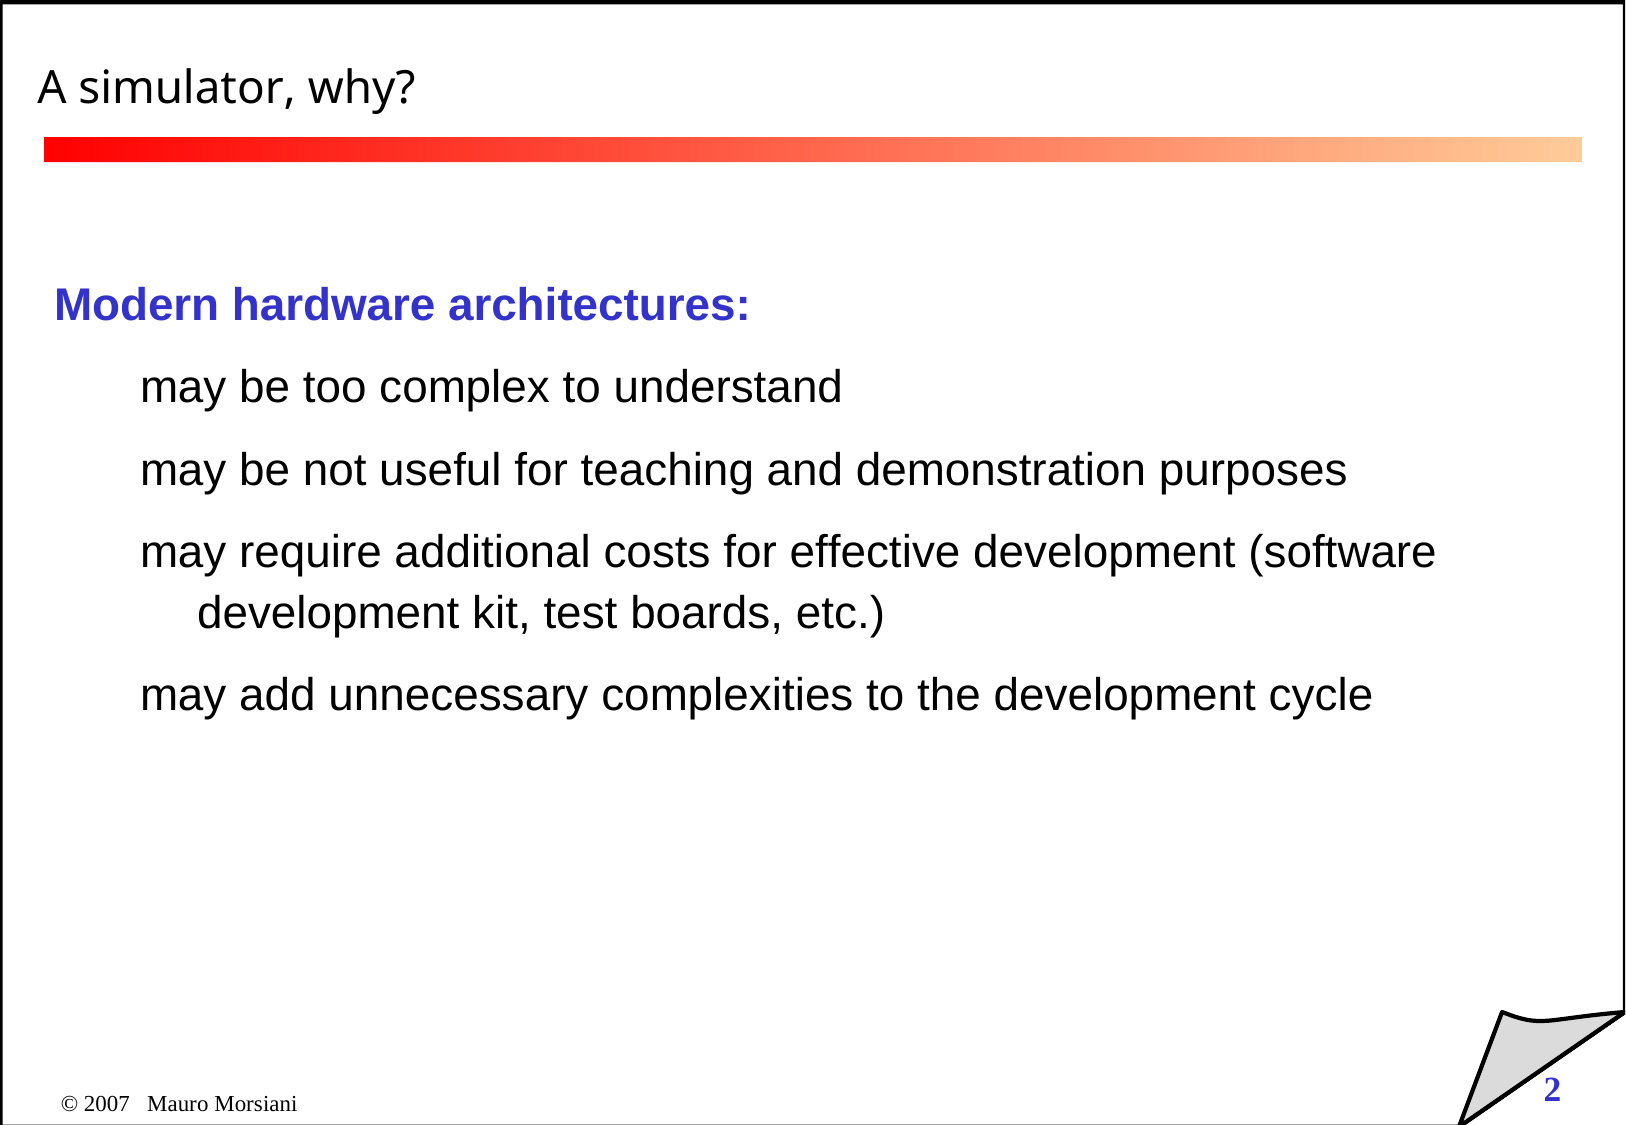

# A simulator, why?
Modern hardware architectures:
may be too complex to understand
may be not useful for teaching and demonstration purposes
may require additional costs for effective development (software development kit, test boards, etc.)
may add unnecessary complexities to the development cycle